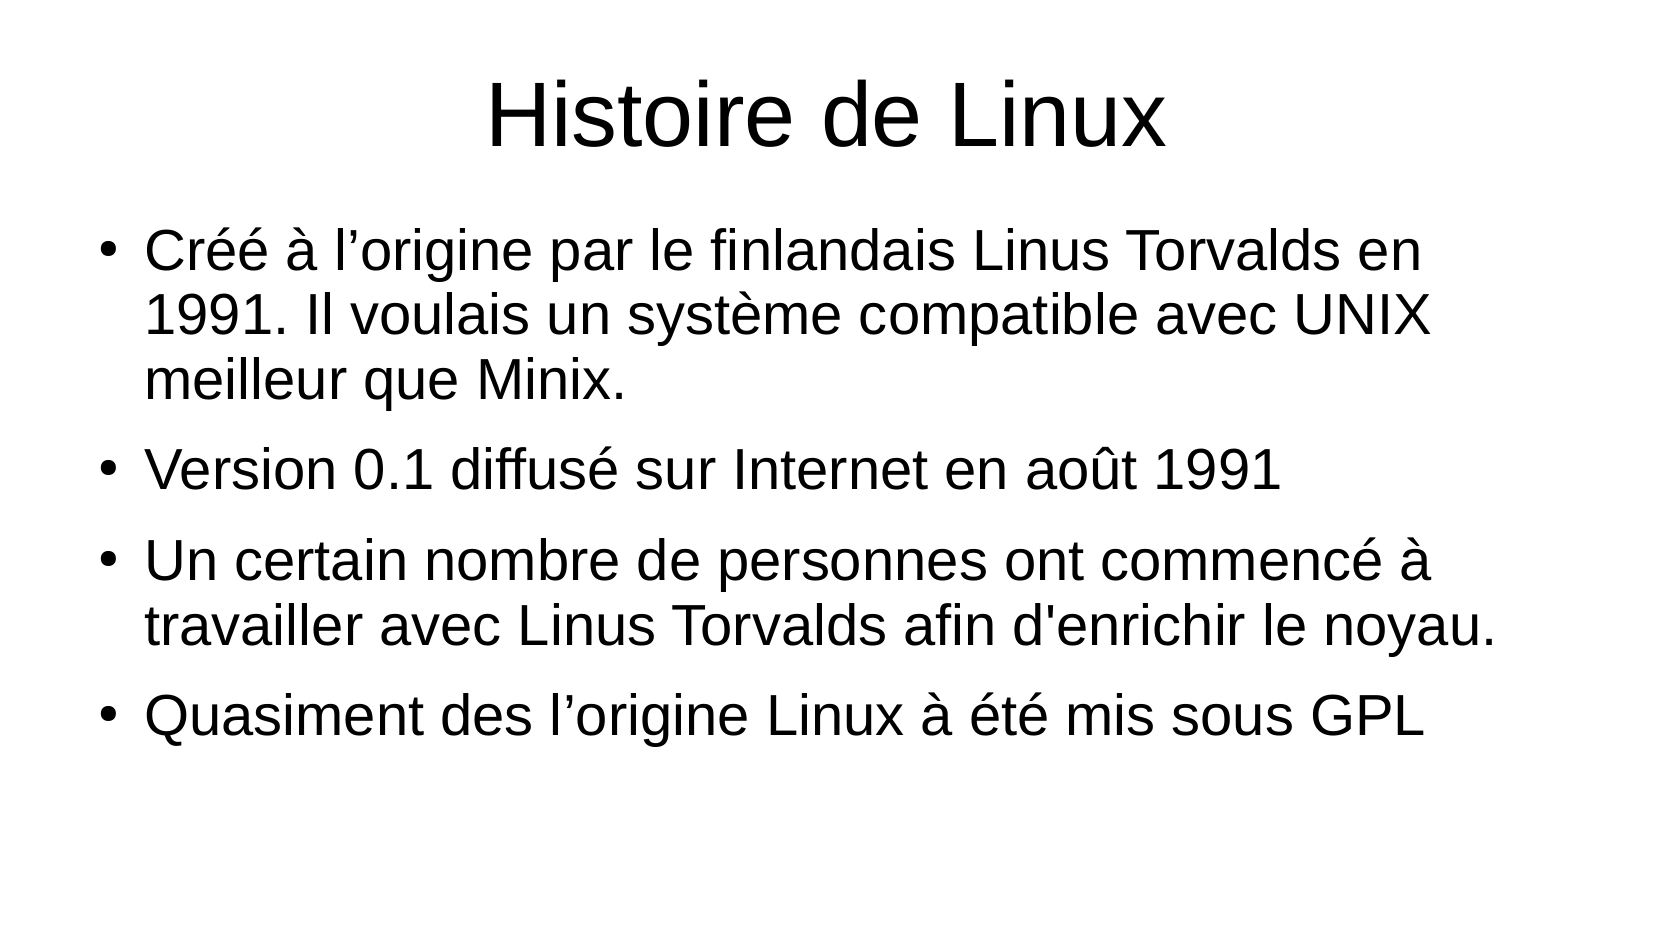

# Histoire de Linux
Créé à l’origine par le finlandais Linus Torvalds en 1991. Il voulais un système compatible avec UNIX meilleur que Minix.
Version 0.1 diffusé sur Internet en août 1991
Un certain nombre de personnes ont commencé à travailler avec Linus Torvalds afin d'enrichir le noyau.
Quasiment des l’origine Linux à été mis sous GPL